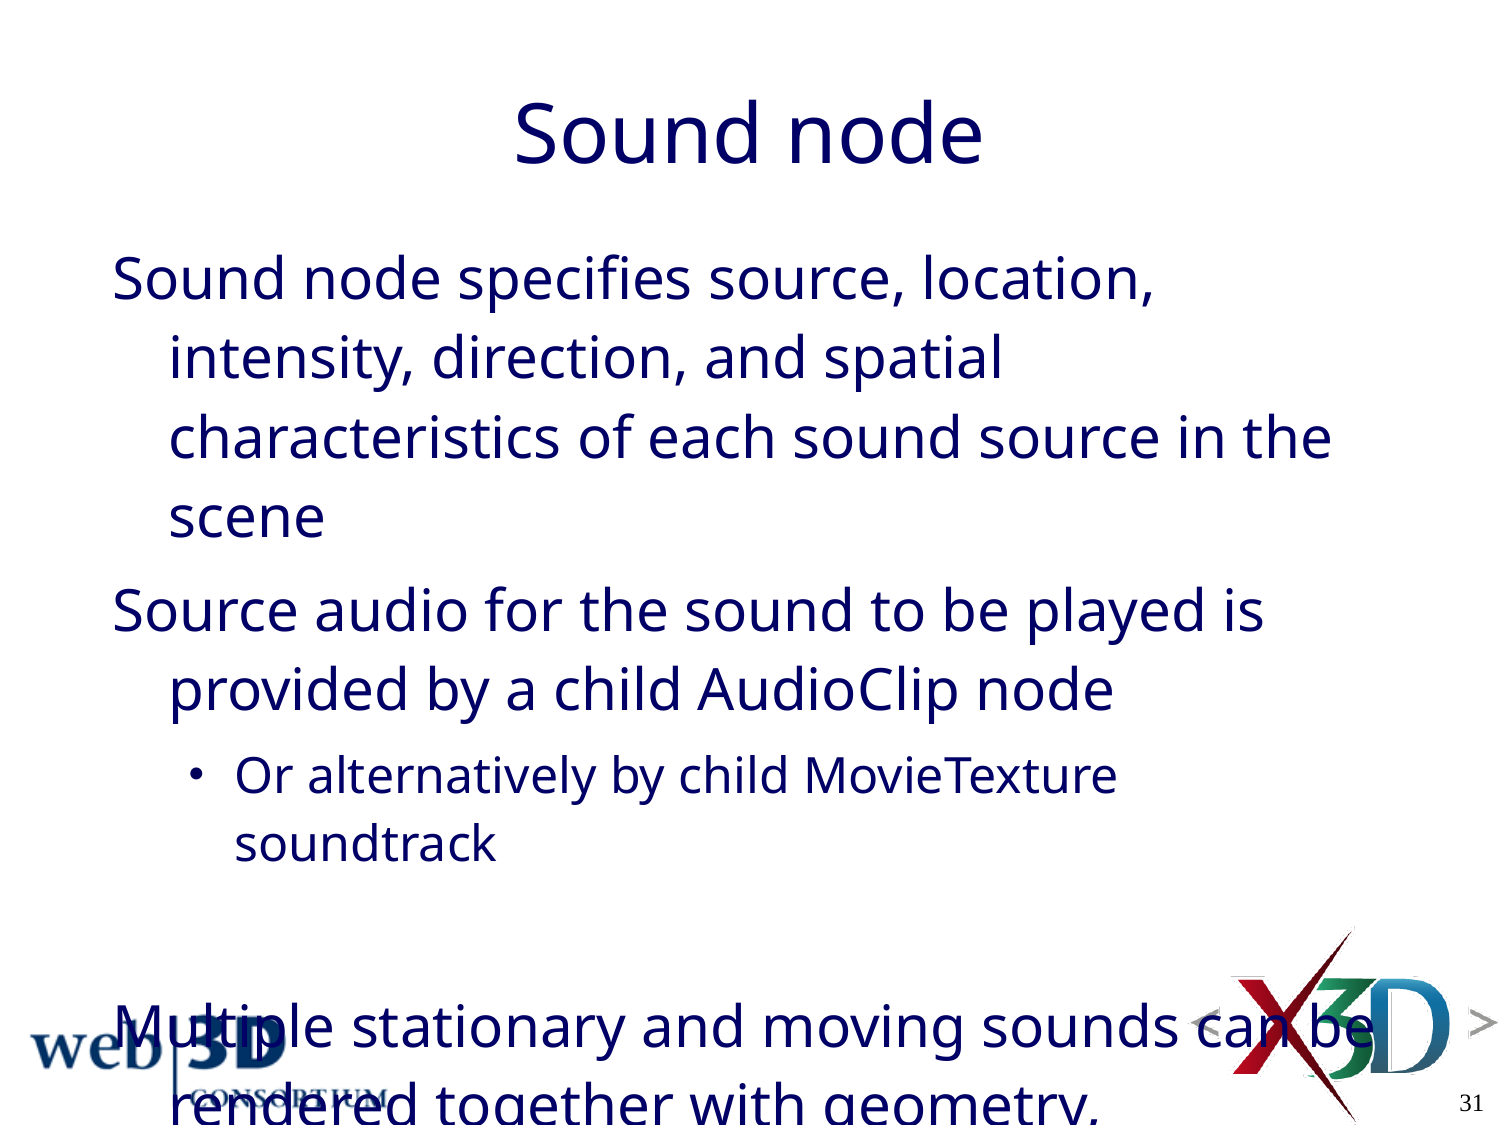

# Sound node
Sound node specifies source, location, intensity, direction, and spatial characteristics of each sound source in the scene
Source audio for the sound to be played is provided by a child AudioClip node
Or alternatively by child MovieTexture soundtrack
Multiple stationary and moving sounds can be rendered together with geometry, improving realism and liveness within animated scenes